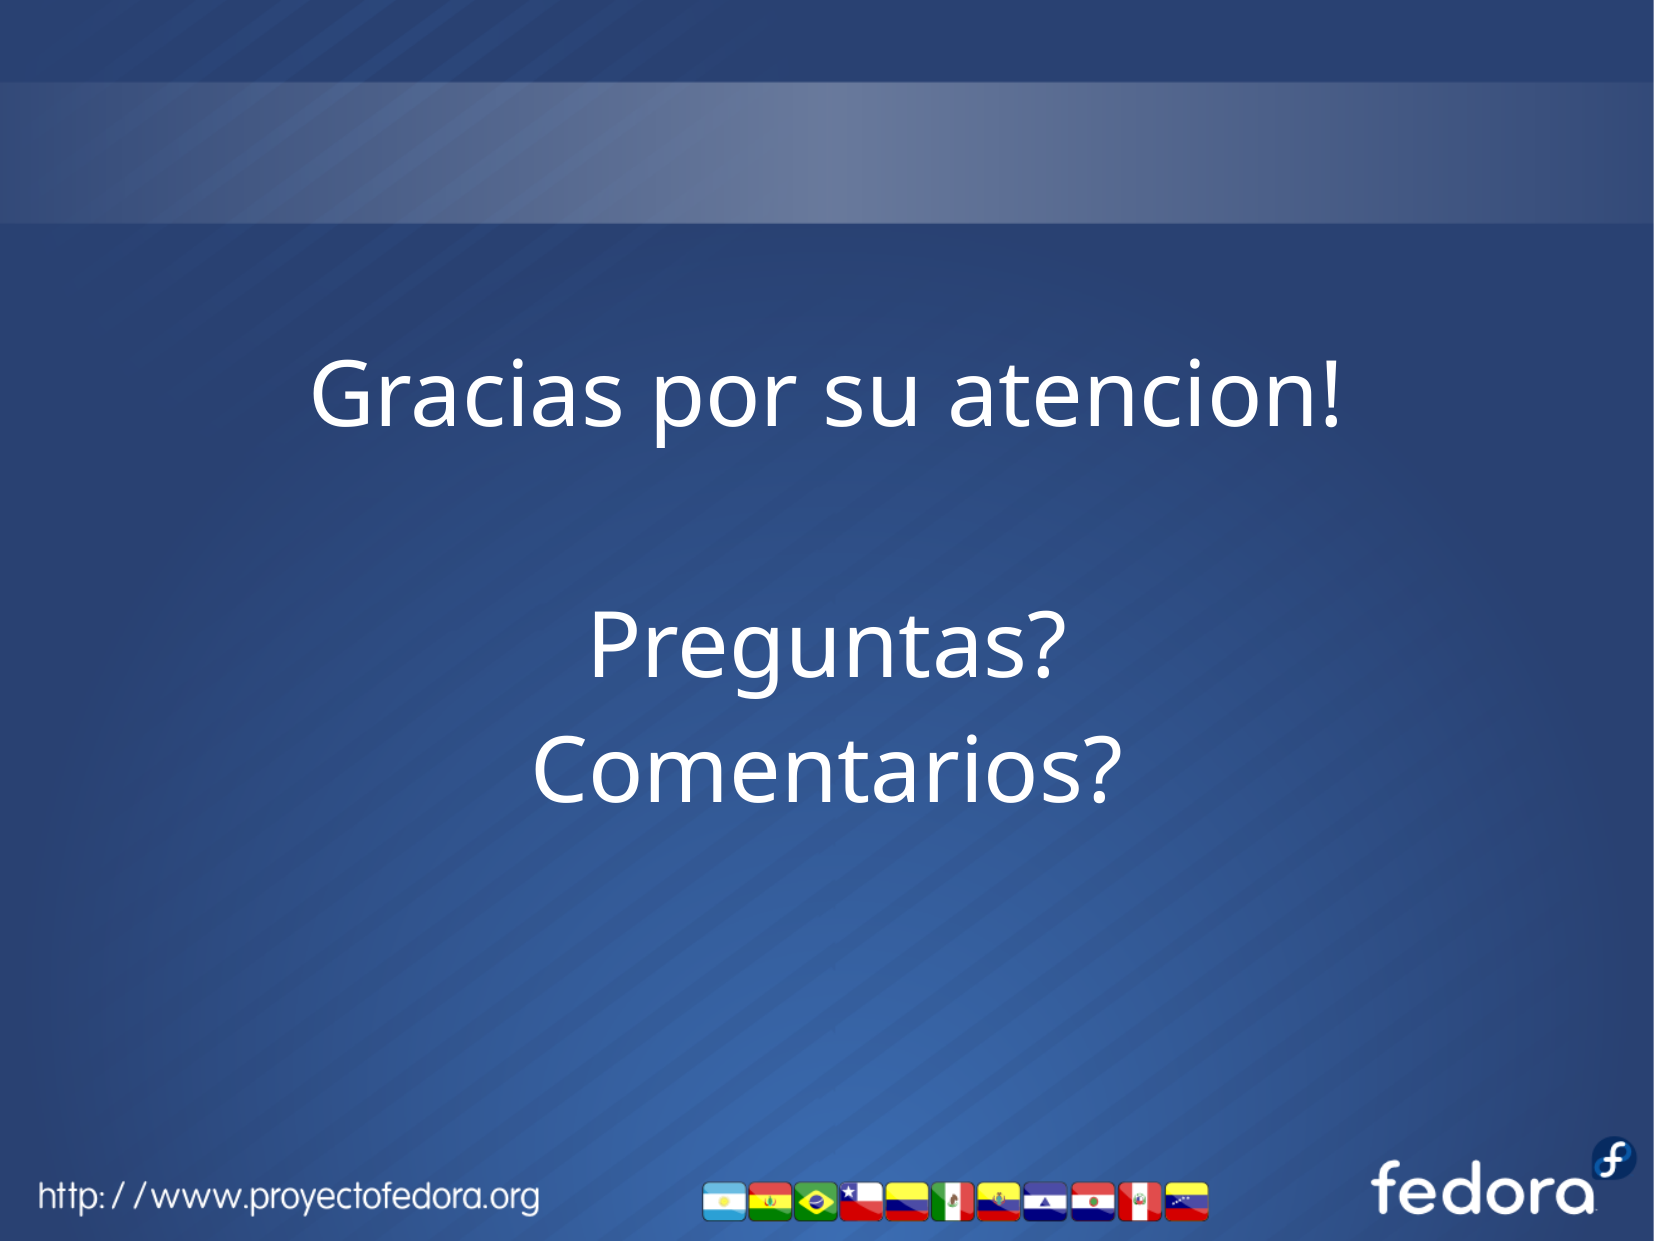

# Gracias por su atencion!
Preguntas?
Comentarios?